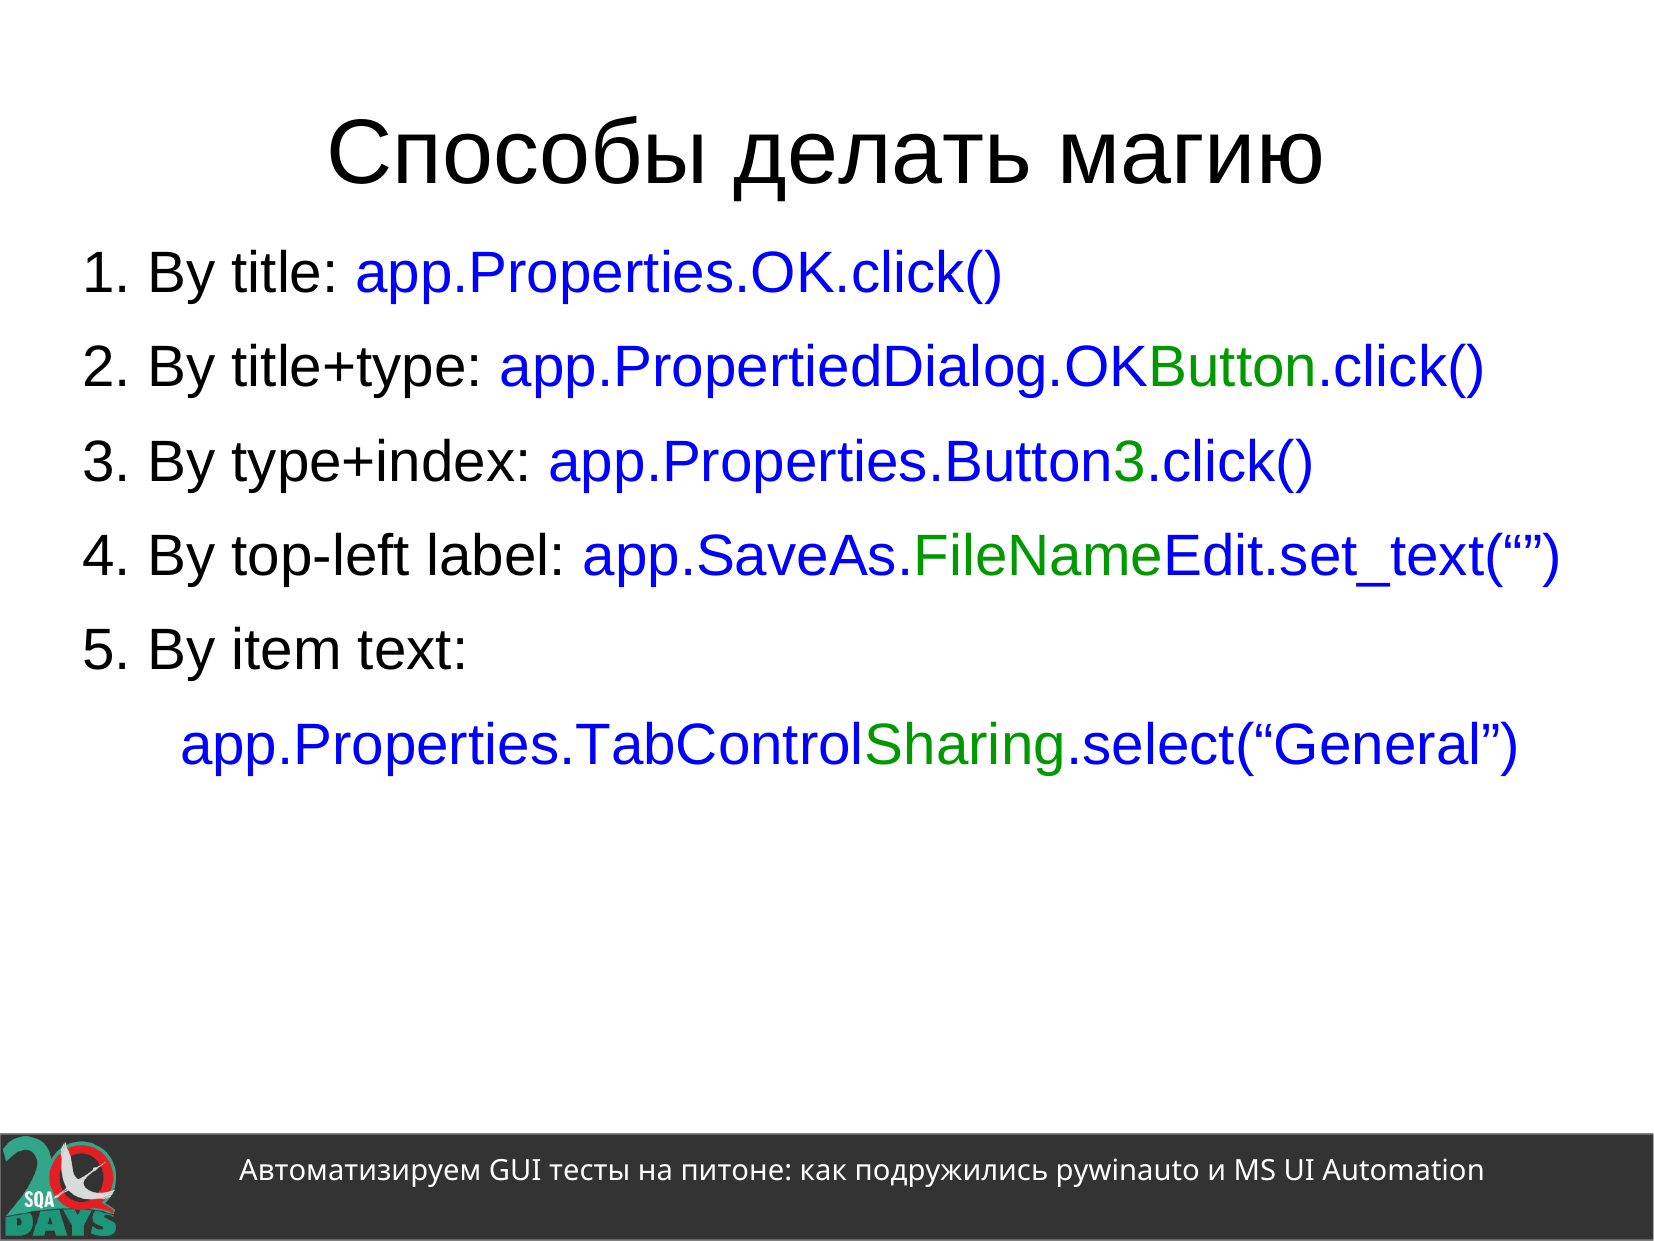

# Способы делать магию
1. By title: app.Properties.OK.click()
2. By title+type: app.PropertiedDialog.OKButton.click()
3. By type+index: app.Properties.Button3.click()
4. By top-left label: app.SaveAs.FileNameEdit.set_text(“”)
5. By item text:
 app.Properties.TabControlSharing.select(“General”)
Автоматизируем GUI тесты на питоне: как подружились pywinauto и MS UI Automation